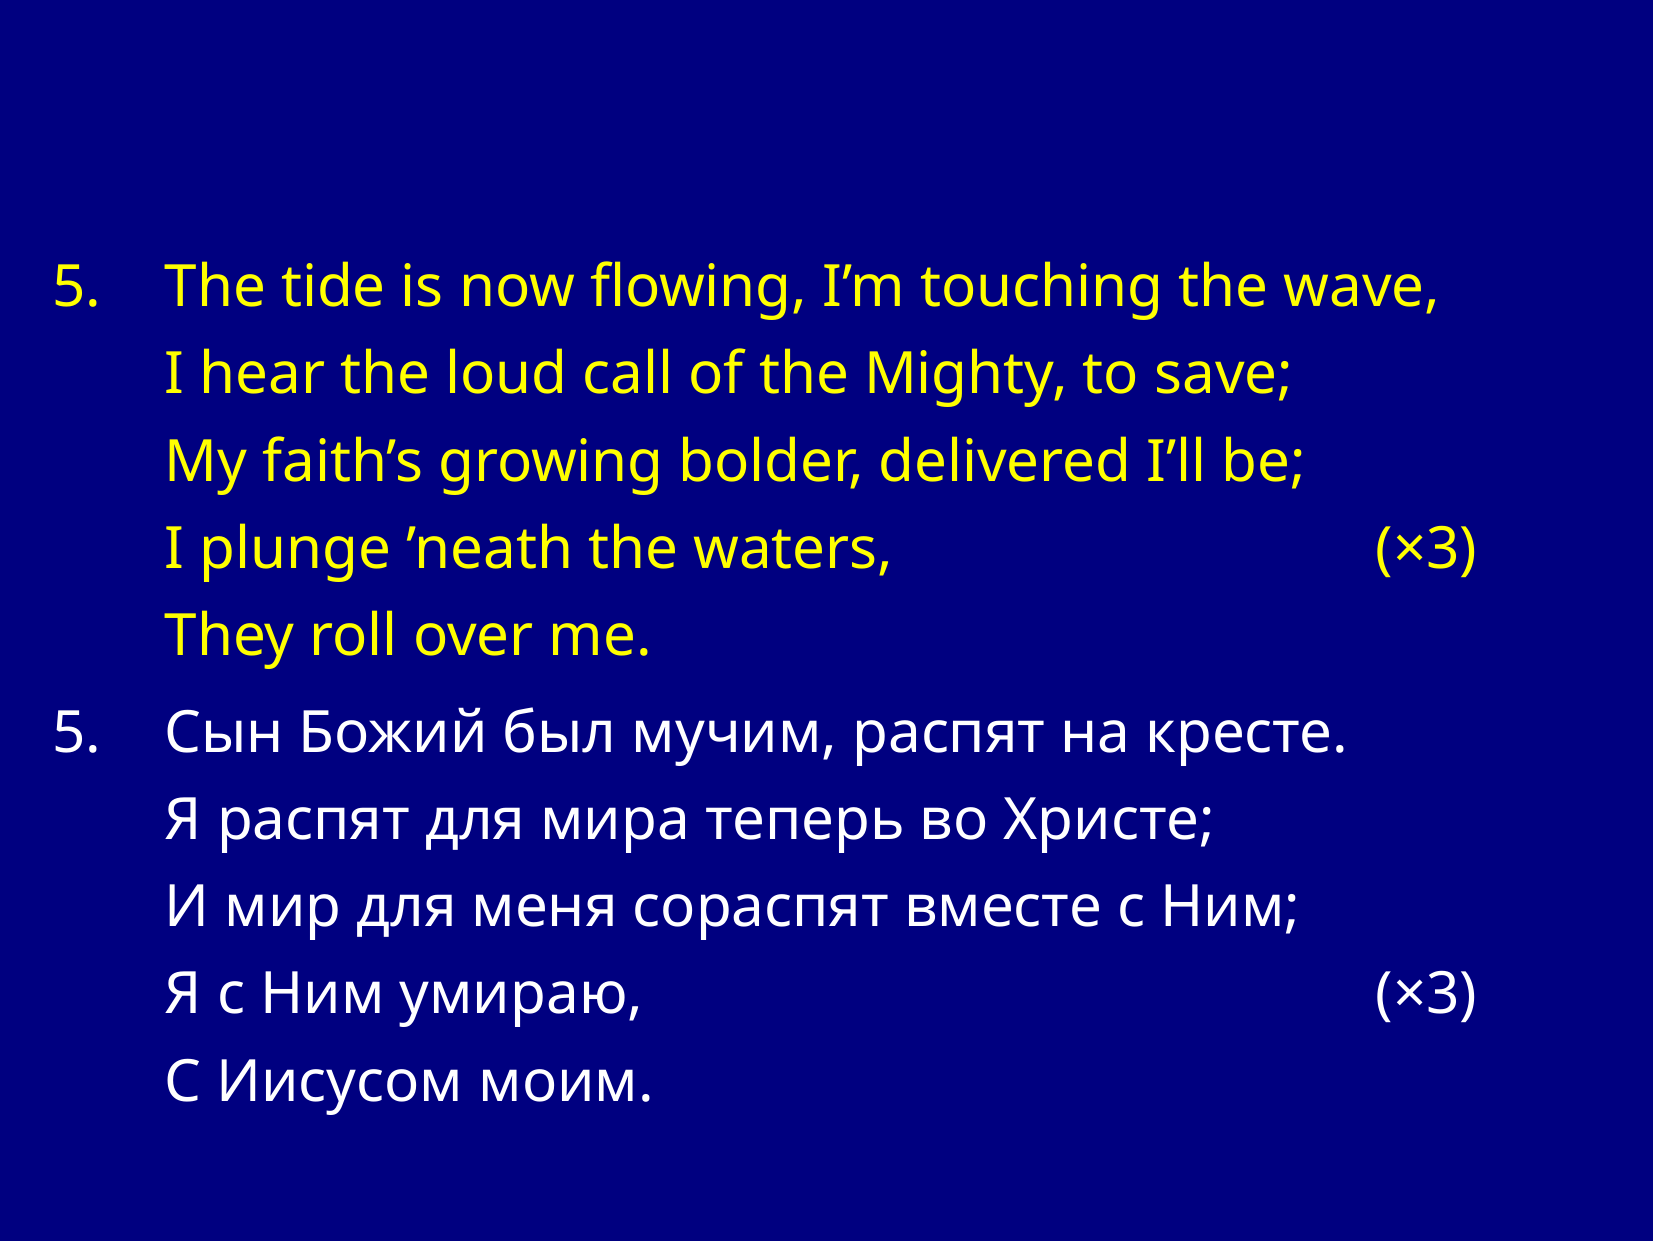

5.	The tide is now flowing, I’m touching the wave,
	I hear the loud call of the Mighty, to save;
	My faith’s growing bolder, delivered I’ll be;
	I plunge ’neath the waters,	(×3)
	They roll over me.
5.	Сын Божий был мучим, распят на кресте.
	Я распят для мира теперь во Христе;
	И мир для меня сораспят вместе с Ним;
	Я с Ним умираю,	(×3)
	С Иисусом моим.